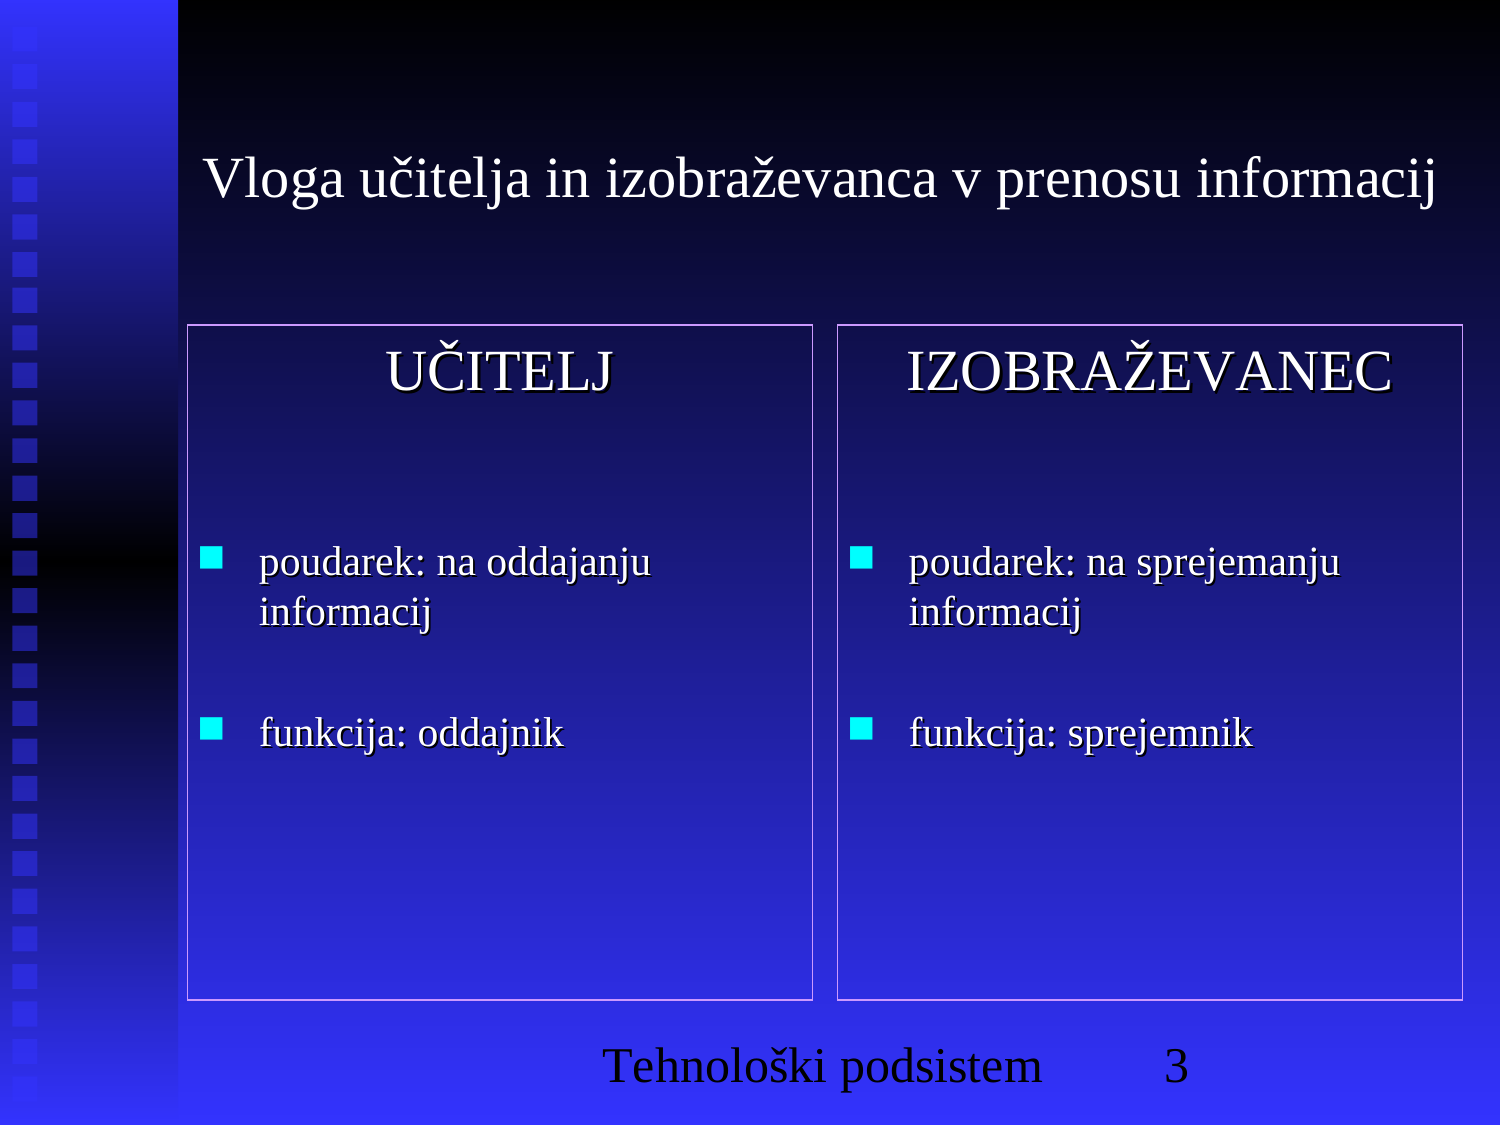

# Vloga učitelja in izobraževanca v prenosu informacij
UČITELJ
poudarek: na oddajanju informacij
funkcija: oddajnik
IZOBRAŽEVANEC
poudarek: na sprejemanju informacij
funkcija: sprejemnik
Tehnološki podsistem
3